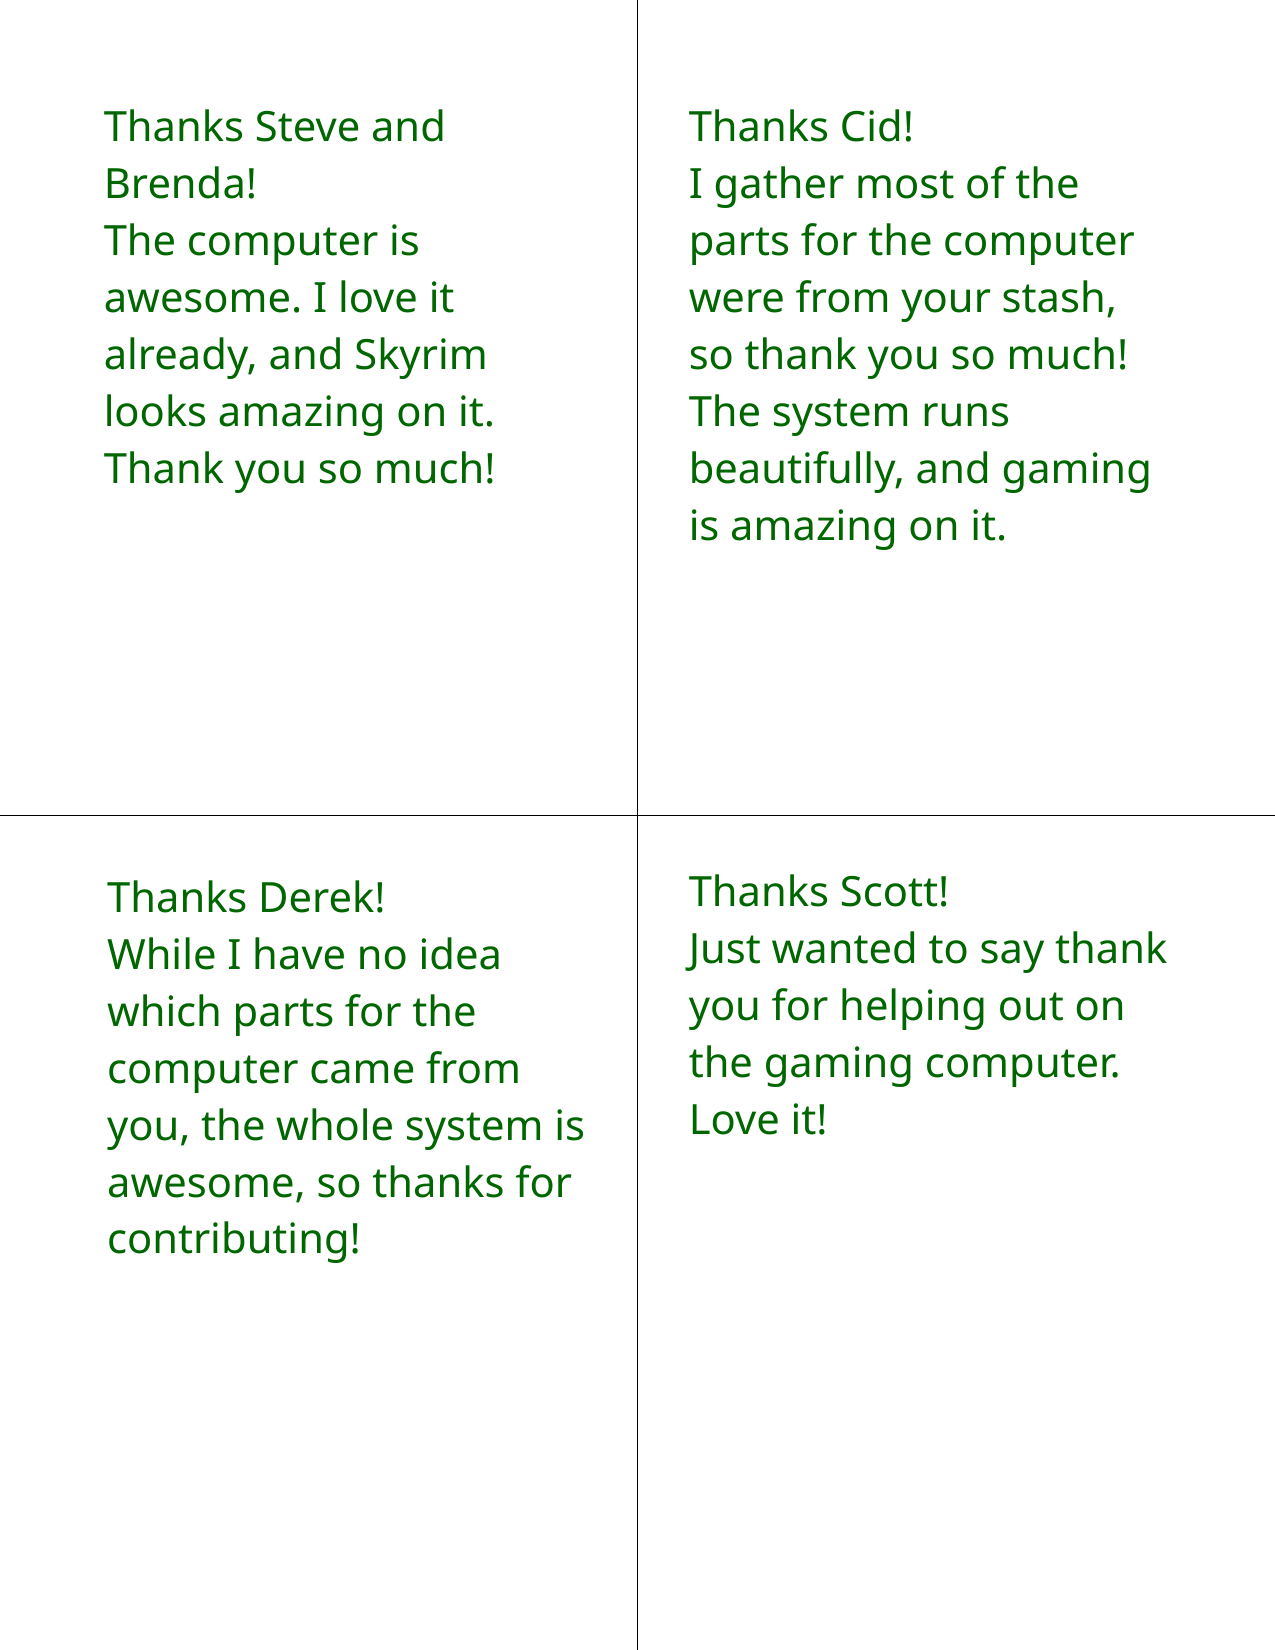

Thanks Steve and Brenda!
The computer is awesome. I love it already, and Skyrim looks amazing on it. Thank you so much!
Thanks Cid!
I gather most of the parts for the computer were from your stash, so thank you so much! The system runs beautifully, and gaming is amazing on it.
Thanks Scott!
Just wanted to say thank you for helping out on the gaming computer. Love it!
Thanks Derek!
While I have no idea which parts for the computer came from you, the whole system is awesome, so thanks for contributing!